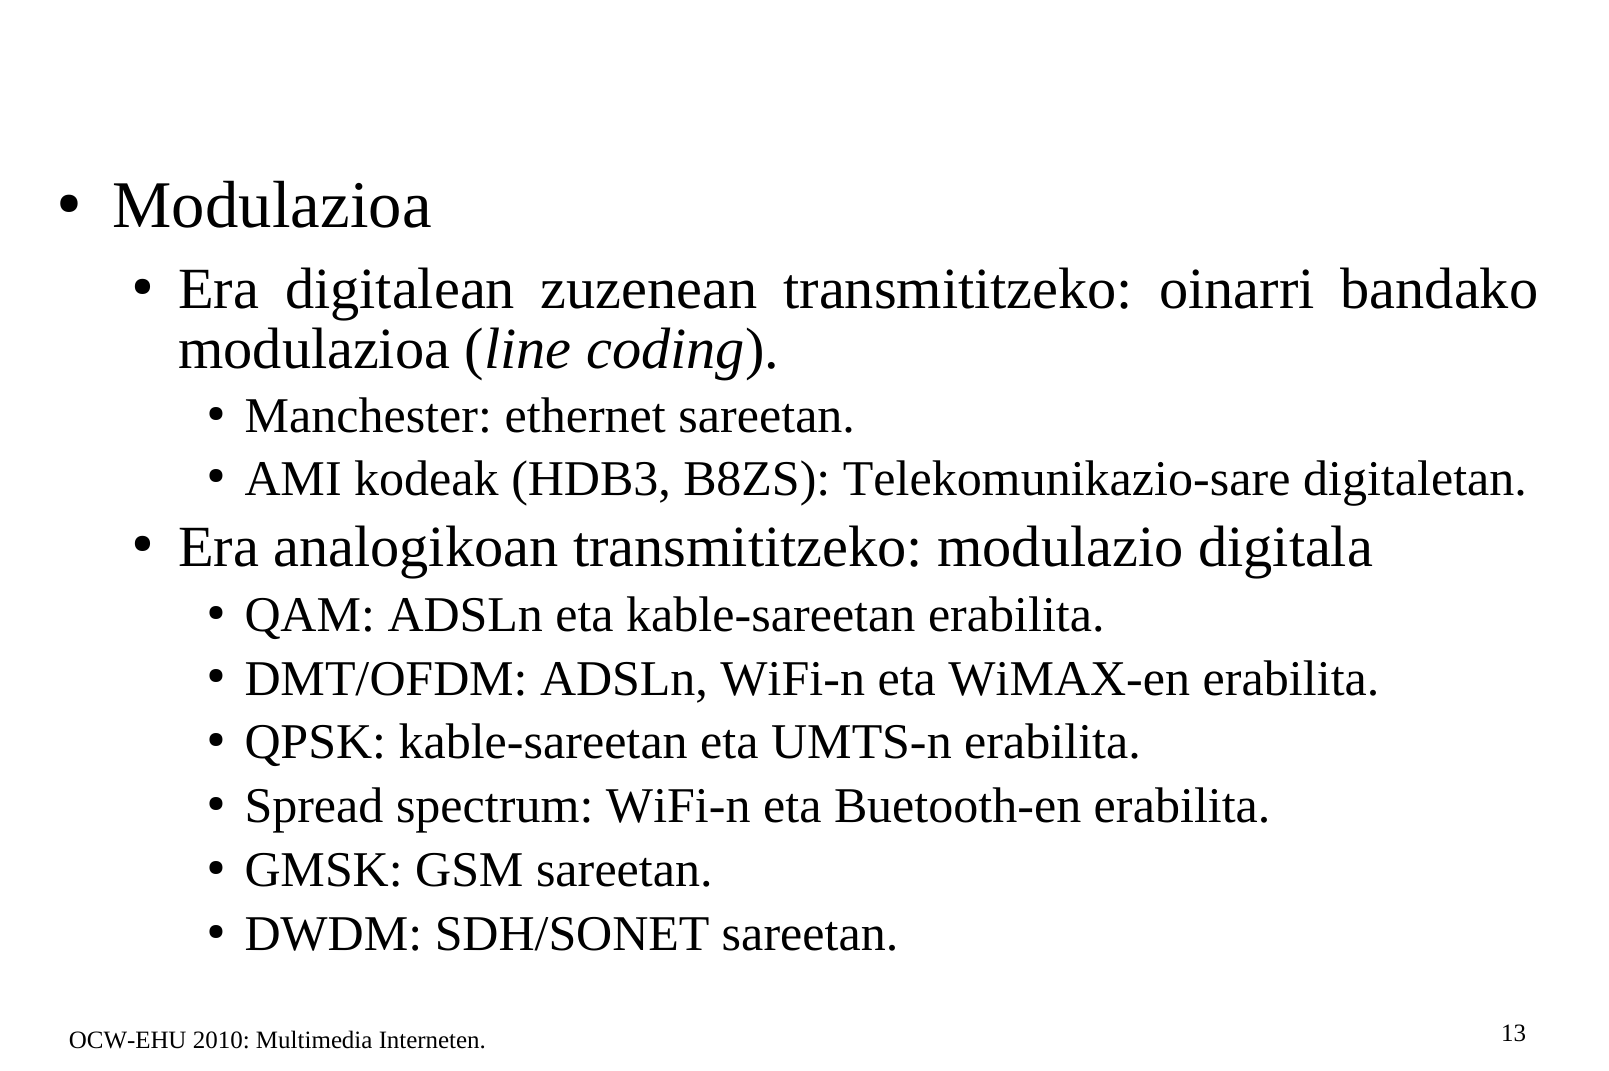

# Modulazioa
Era digitalean zuzenean transmititzeko: oinarri bandako modulazioa (line coding).
Manchester: ethernet sareetan.
AMI kodeak (HDB3, B8ZS): Telekomunikazio-sare digitaletan.
Era analogikoan transmititzeko: modulazio digitala
QAM: ADSLn eta kable-sareetan erabilita.
DMT/OFDM: ADSLn, WiFi-n eta WiMAX-en erabilita.
QPSK: kable-sareetan eta UMTS-n erabilita.
Spread spectrum: WiFi-n eta Buetooth-en erabilita.
GMSK: GSM sareetan.
DWDM: SDH/SONET sareetan.
13